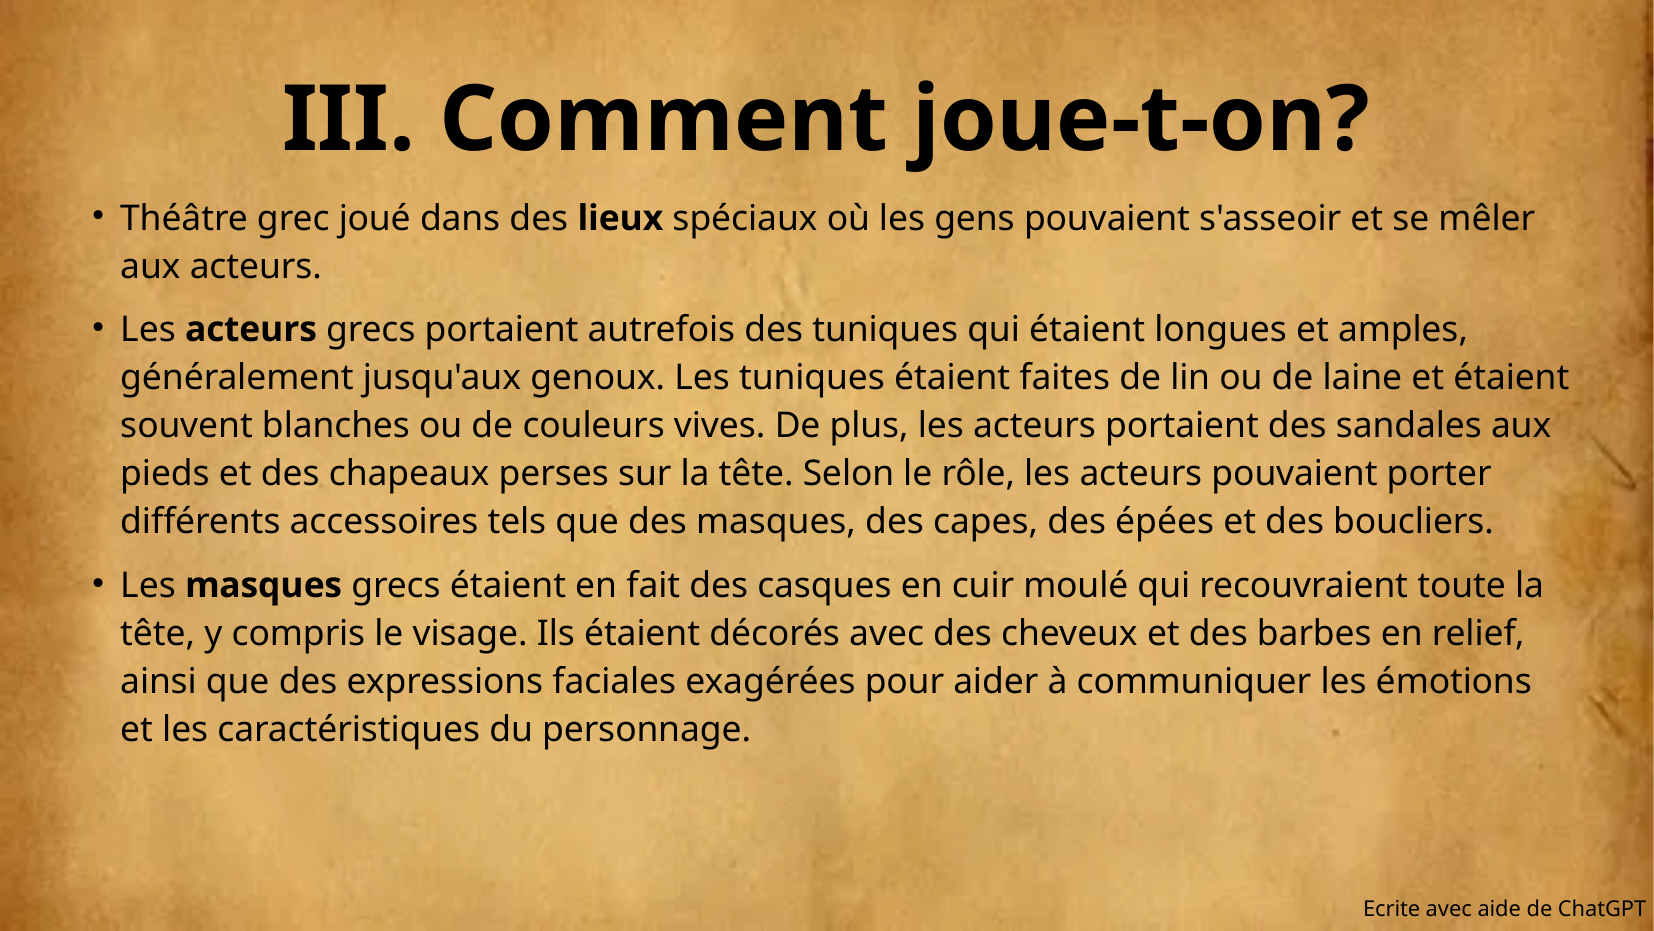

# III. Comment joue-t-on?
Théâtre grec joué dans des lieux spéciaux où les gens pouvaient s'asseoir et se mêler aux acteurs.
Les acteurs grecs portaient autrefois des tuniques qui étaient longues et amples, généralement jusqu'aux genoux. Les tuniques étaient faites de lin ou de laine et étaient souvent blanches ou de couleurs vives. De plus, les acteurs portaient des sandales aux pieds et des chapeaux perses sur la tête. Selon le rôle, les acteurs pouvaient porter différents accessoires tels que des masques, des capes, des épées et des boucliers.
Les masques grecs étaient en fait des casques en cuir moulé qui recouvraient toute la tête, y compris le visage. Ils étaient décorés avec des cheveux et des barbes en relief, ainsi que des expressions faciales exagérées pour aider à communiquer les émotions et les caractéristiques du personnage.
Ecrite avec aide de ChatGPT